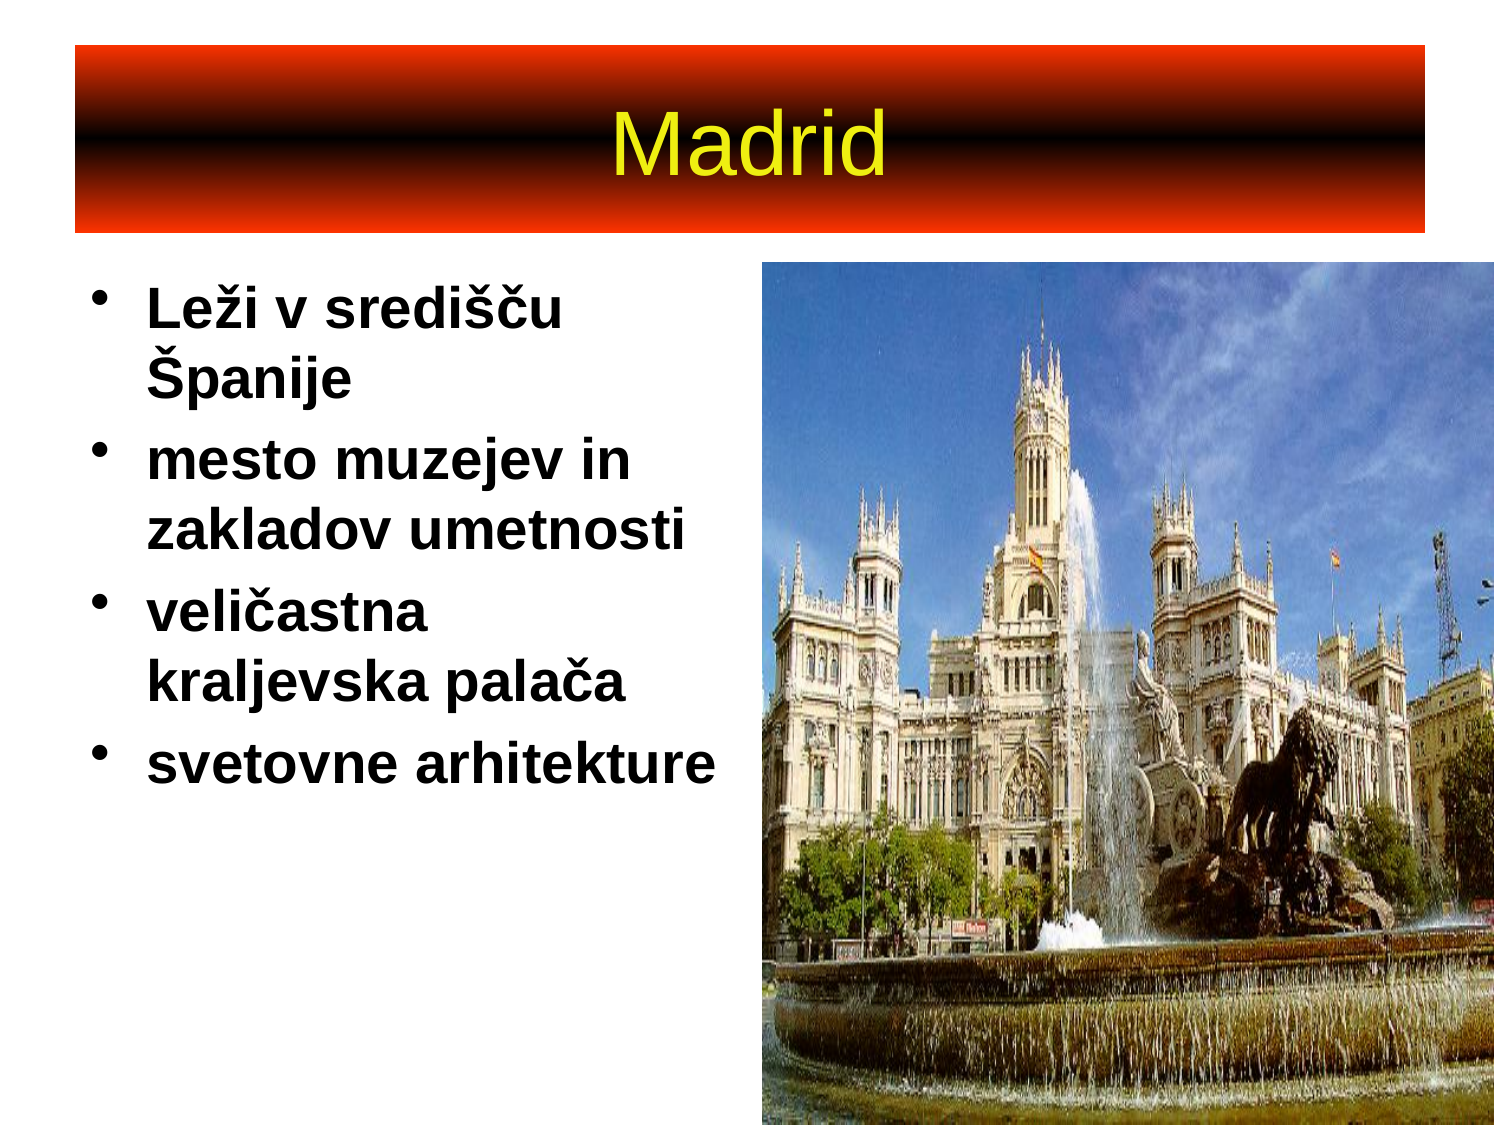

# Madrid
Leži v središču Španije
mesto muzejev in zakladov umetnosti
veličastna kraljevska palača
svetovne arhitekture